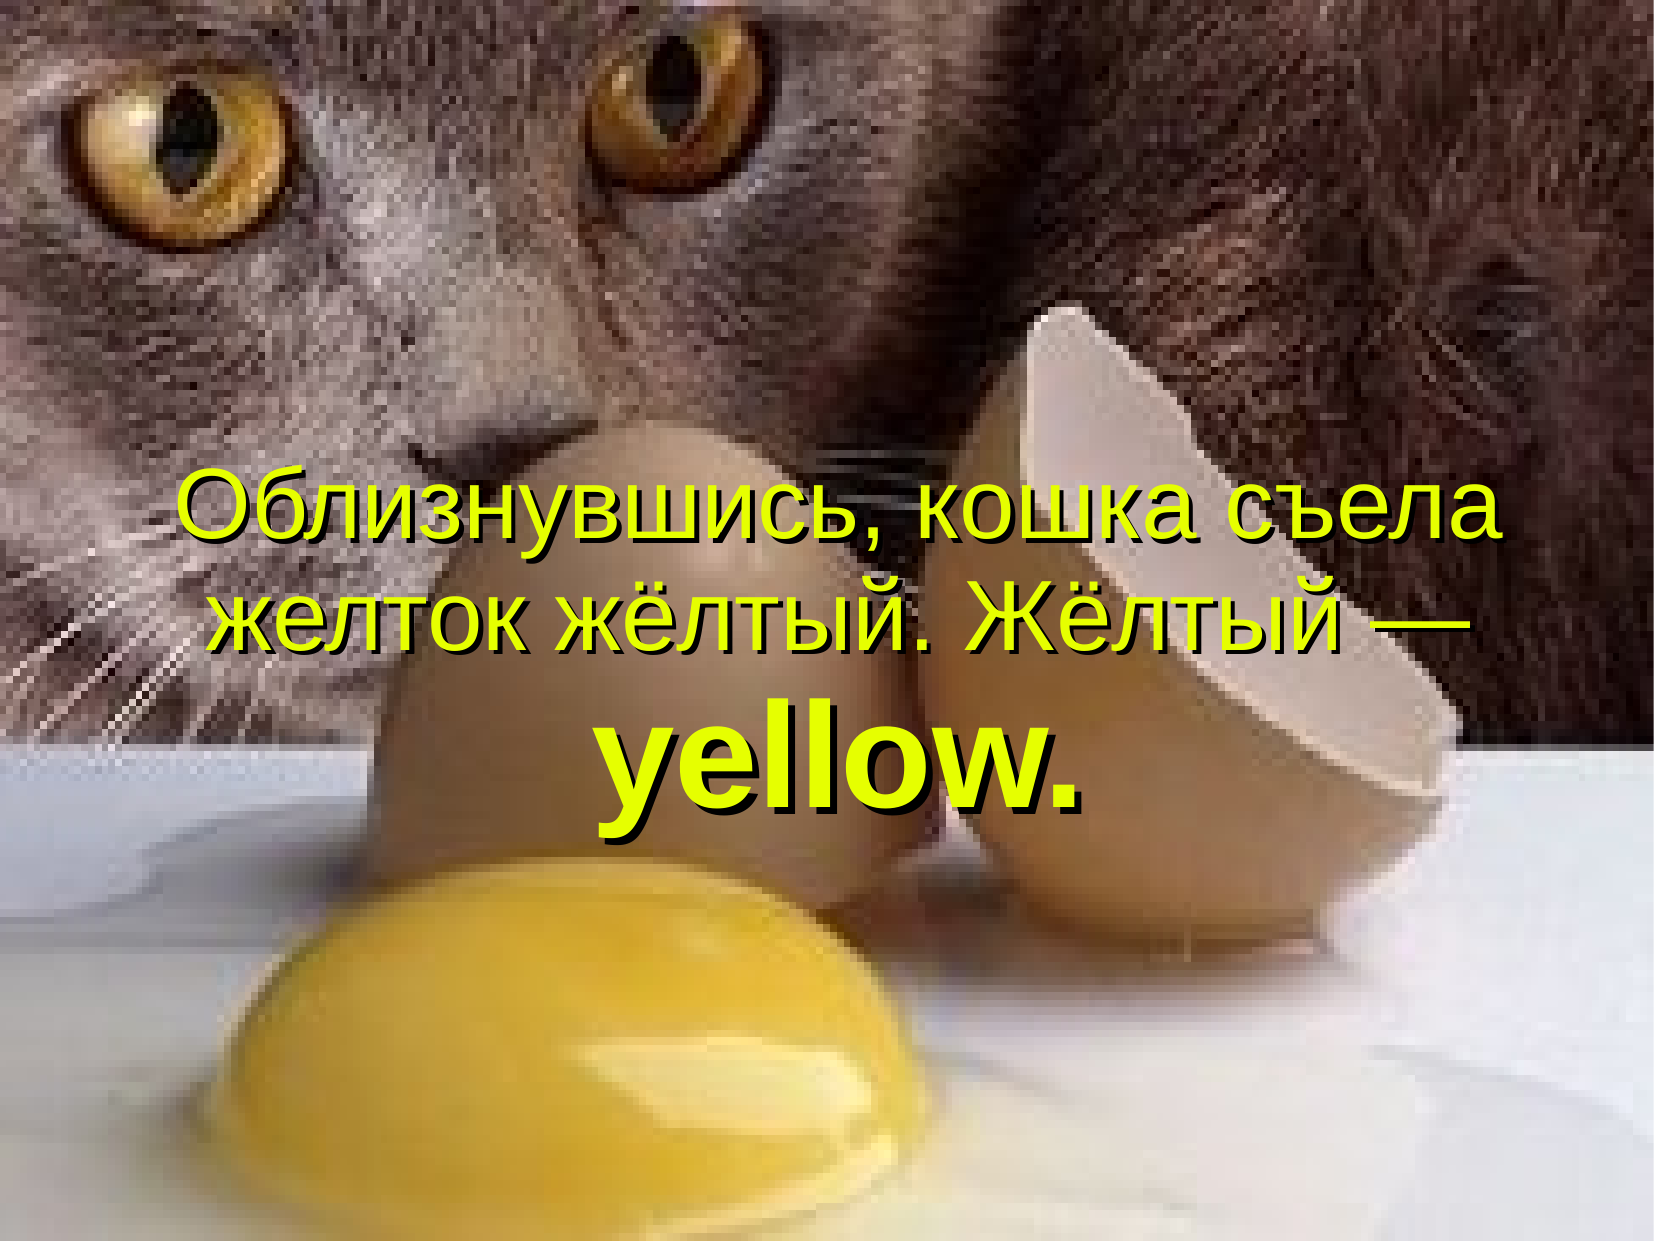

# Облизнувшись, кошка съела
желток жёлтый. Жёлтый — yellow.